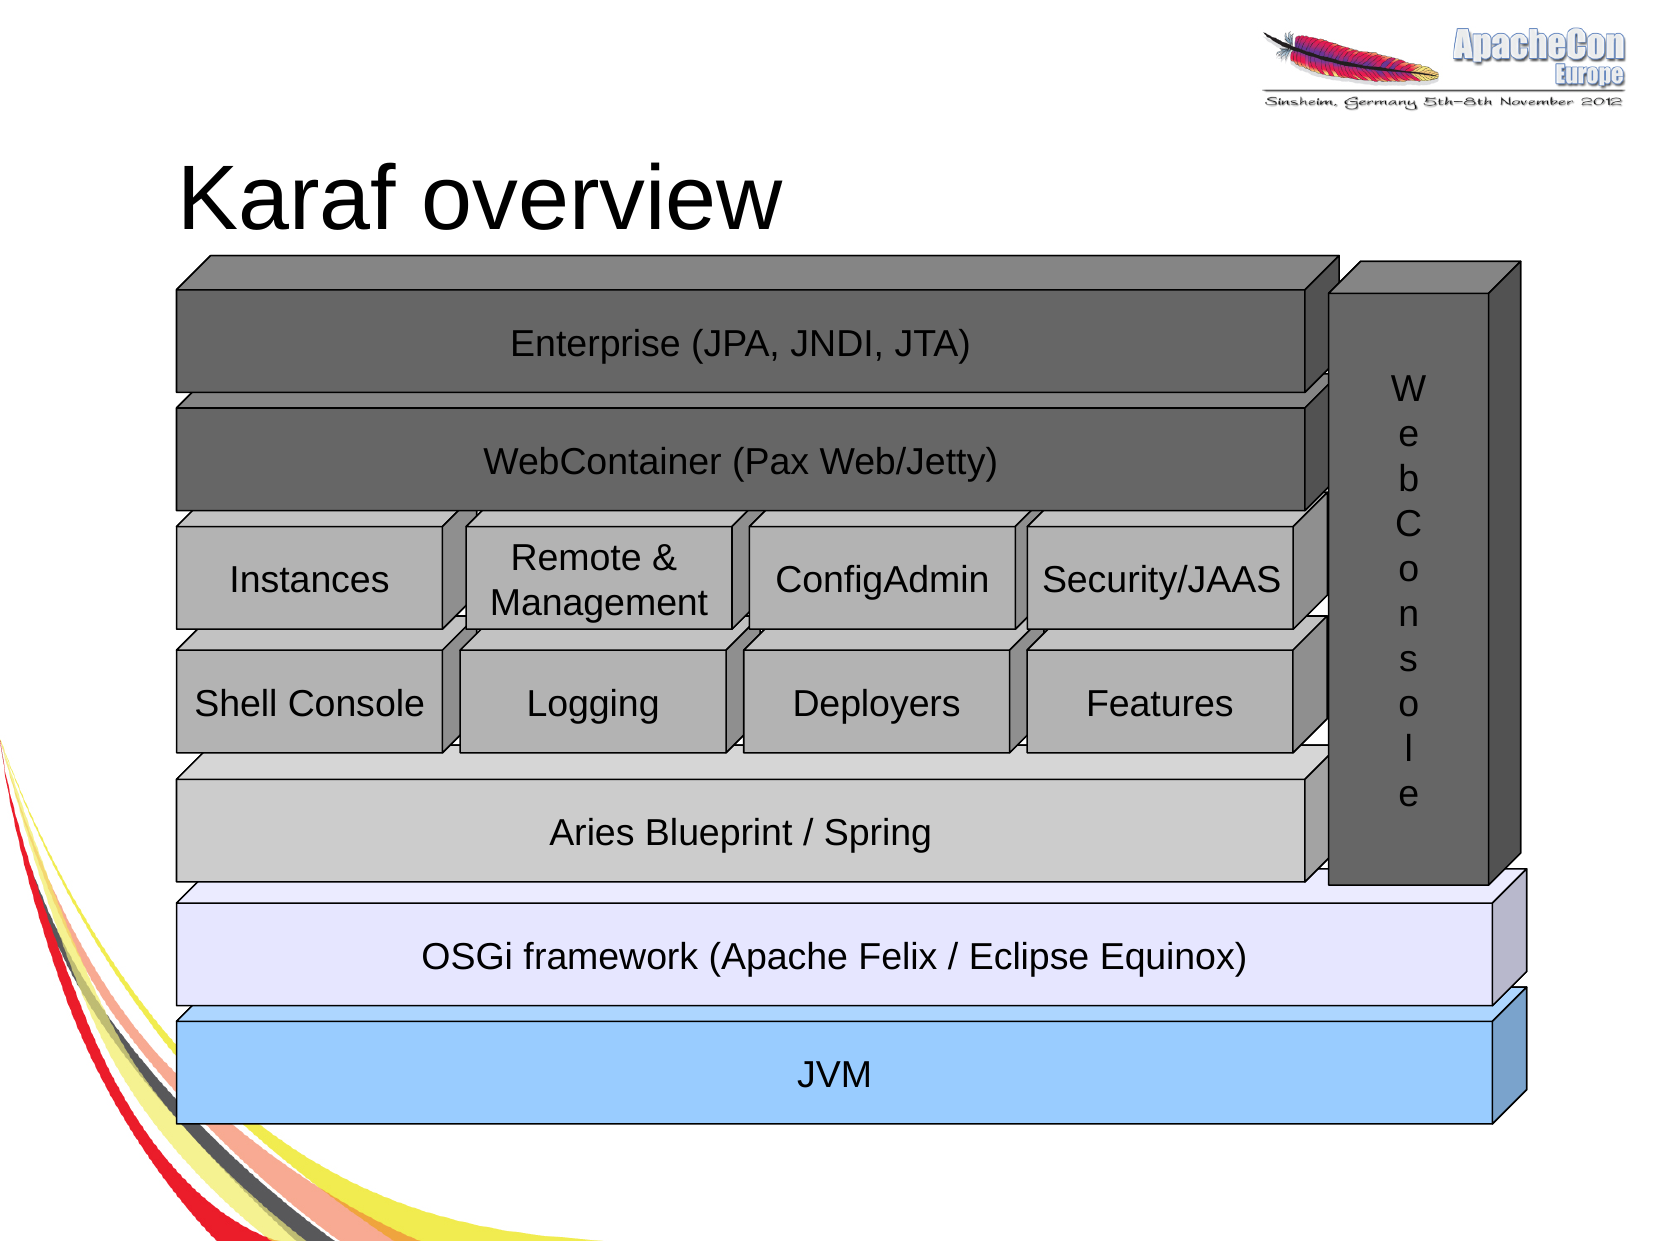

# Karaf overview
Enterprise (JPA, JNDI, JTA)
W
e
b
C
o
n
s
o
l
e
WebContainer (Pax Web/Jetty)
Instances
Remote &
Management
ConfigAdmin
Security/JAAS
Shell Console
Logging
Deployers
Features
Aries Blueprint / Spring
OSGi framework (Apache Felix / Eclipse Equinox)
JVM